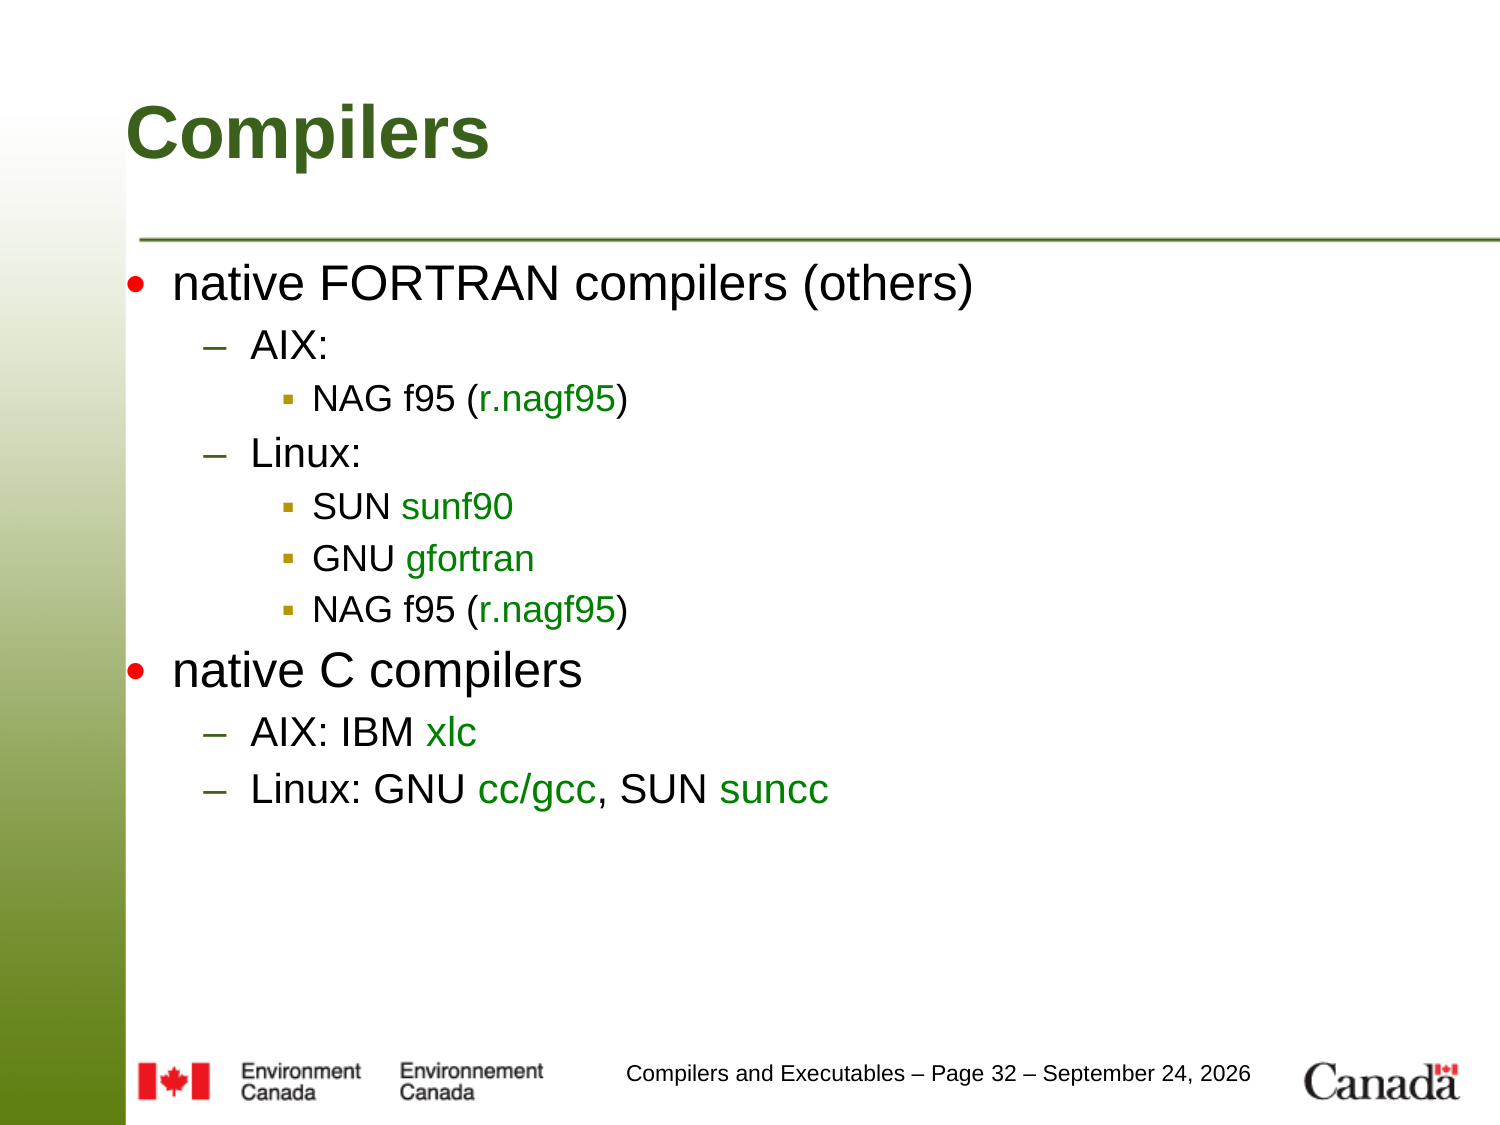

# Compilers
native FORTRAN compilers (others)
AIX:
NAG f95 (r.nagf95)
Linux:
SUN sunf90
GNU gfortran
NAG f95 (r.nagf95)
native C compilers
AIX: IBM xlc
Linux: GNU cc/gcc, SUN suncc